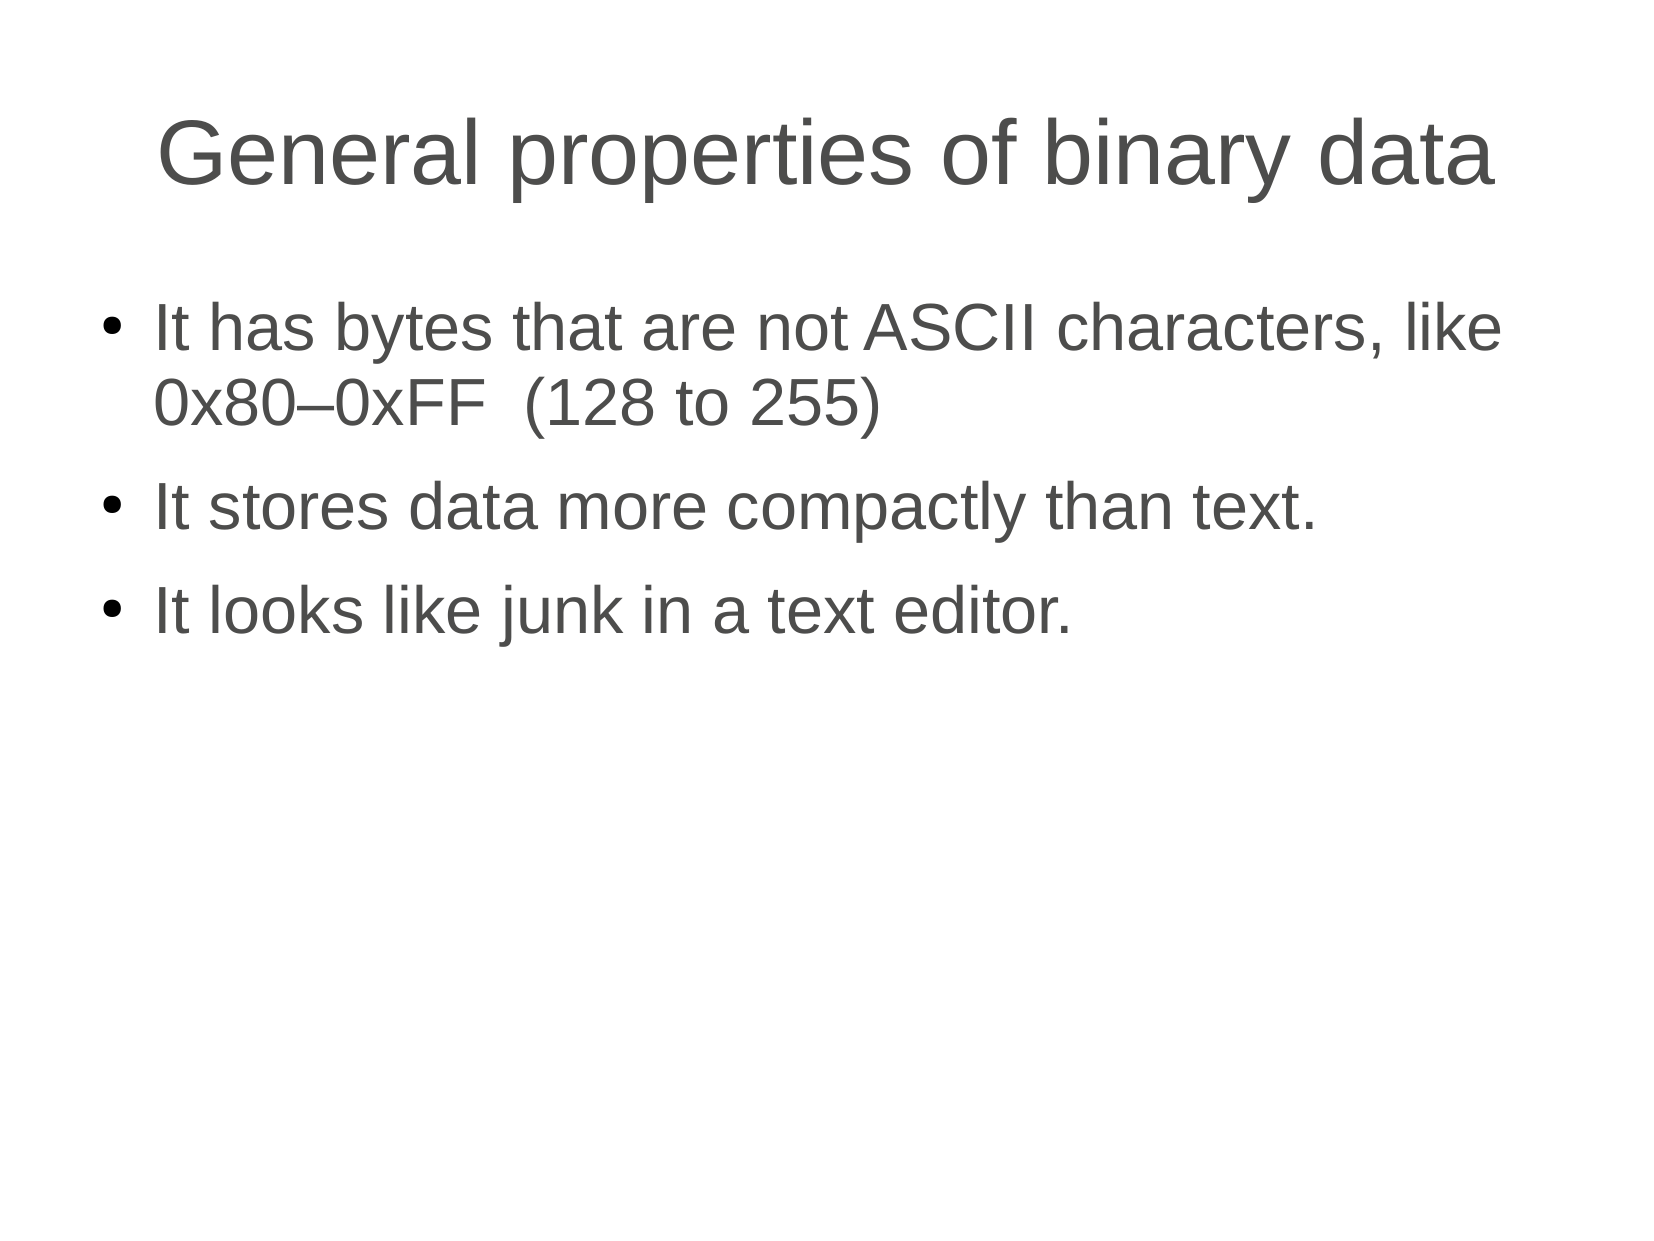

# General properties of binary data
It has bytes that are not ASCII characters, like 0x80–0xFF (128 to 255)
It stores data more compactly than text.
It looks like junk in a text editor.